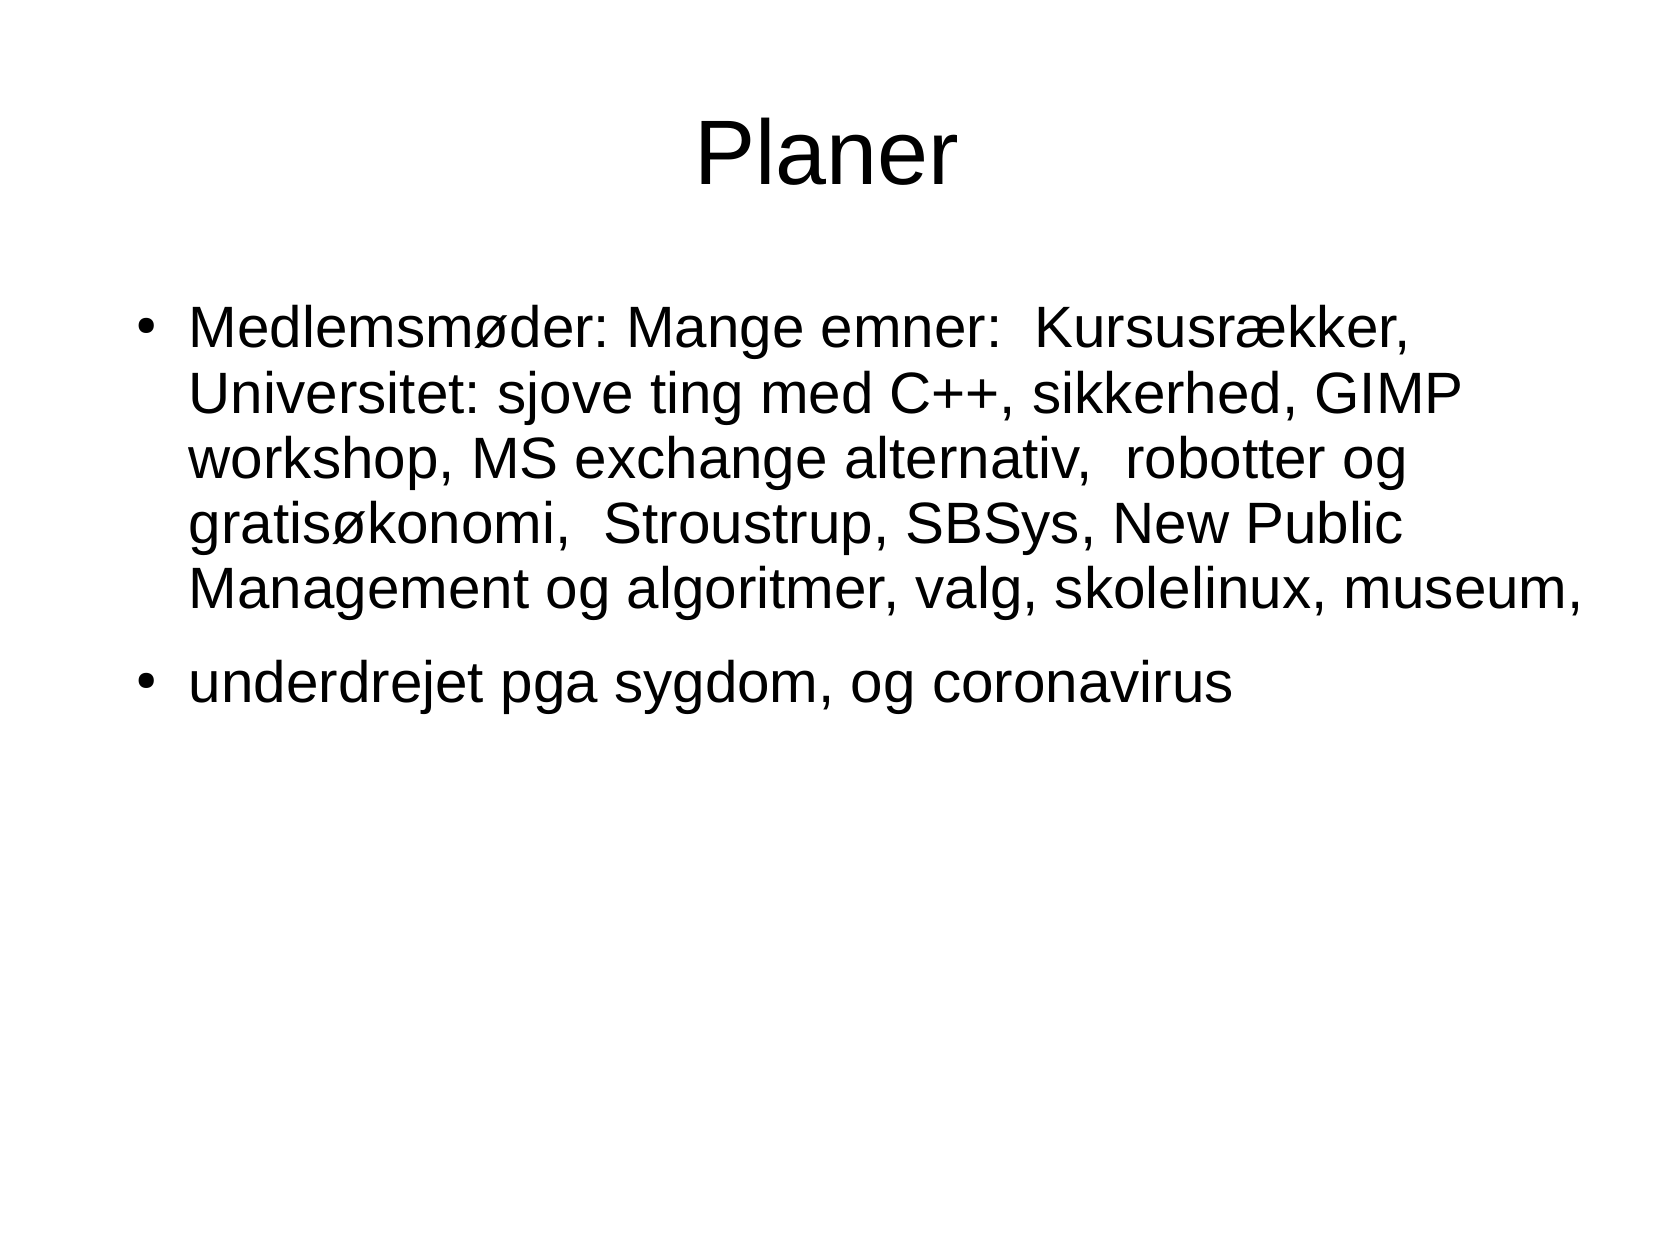

# Planer
Medlemsmøder: Mange emner: Kursusrækker, Universitet: sjove ting med C++, sikkerhed, GIMP workshop, MS exchange alternativ, robotter og gratisøkonomi, Stroustrup, SBSys, New Public Management og algoritmer, valg, skolelinux, museum,
underdrejet pga sygdom, og coronavirus